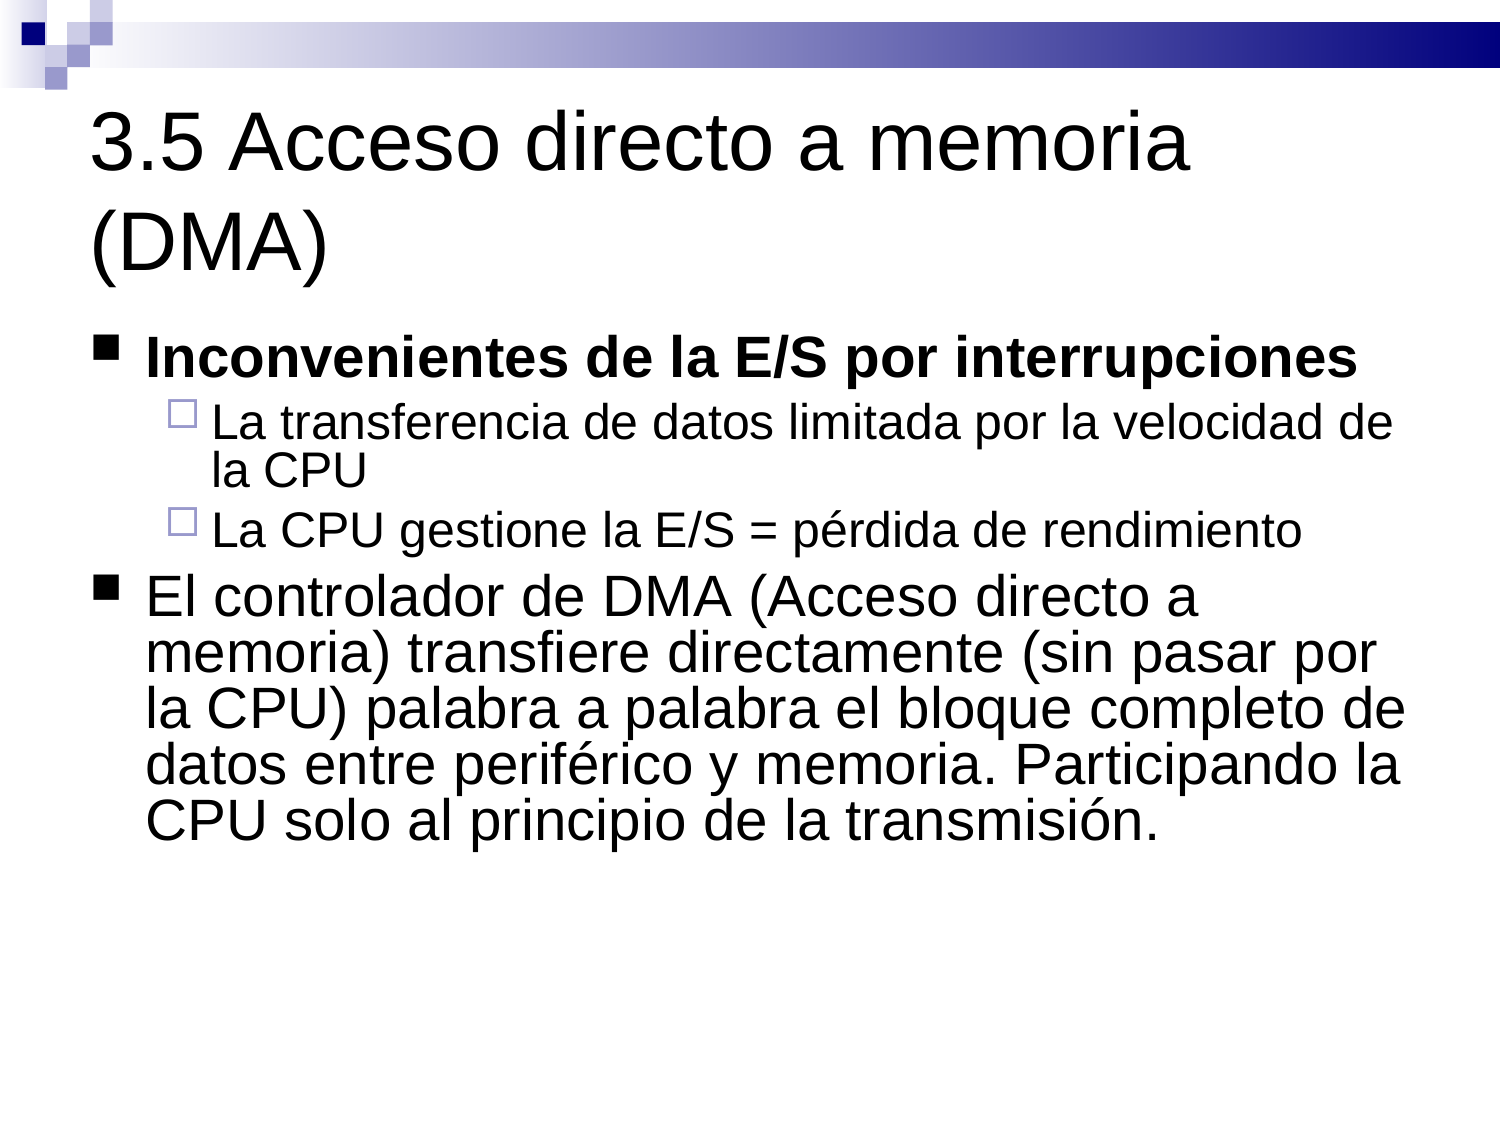

# 3.5 Acceso directo a memoria (DMA)‏
Inconvenientes de la E/S por interrupciones
La transferencia de datos limitada por la velocidad de la CPU
La CPU gestione la E/S = pérdida de rendimiento
El controlador de DMA (Acceso directo a memoria) transfiere directamente (sin pasar por la CPU) palabra a palabra el bloque completo de datos entre periférico y memoria. Participando la CPU solo al principio de la transmisión.